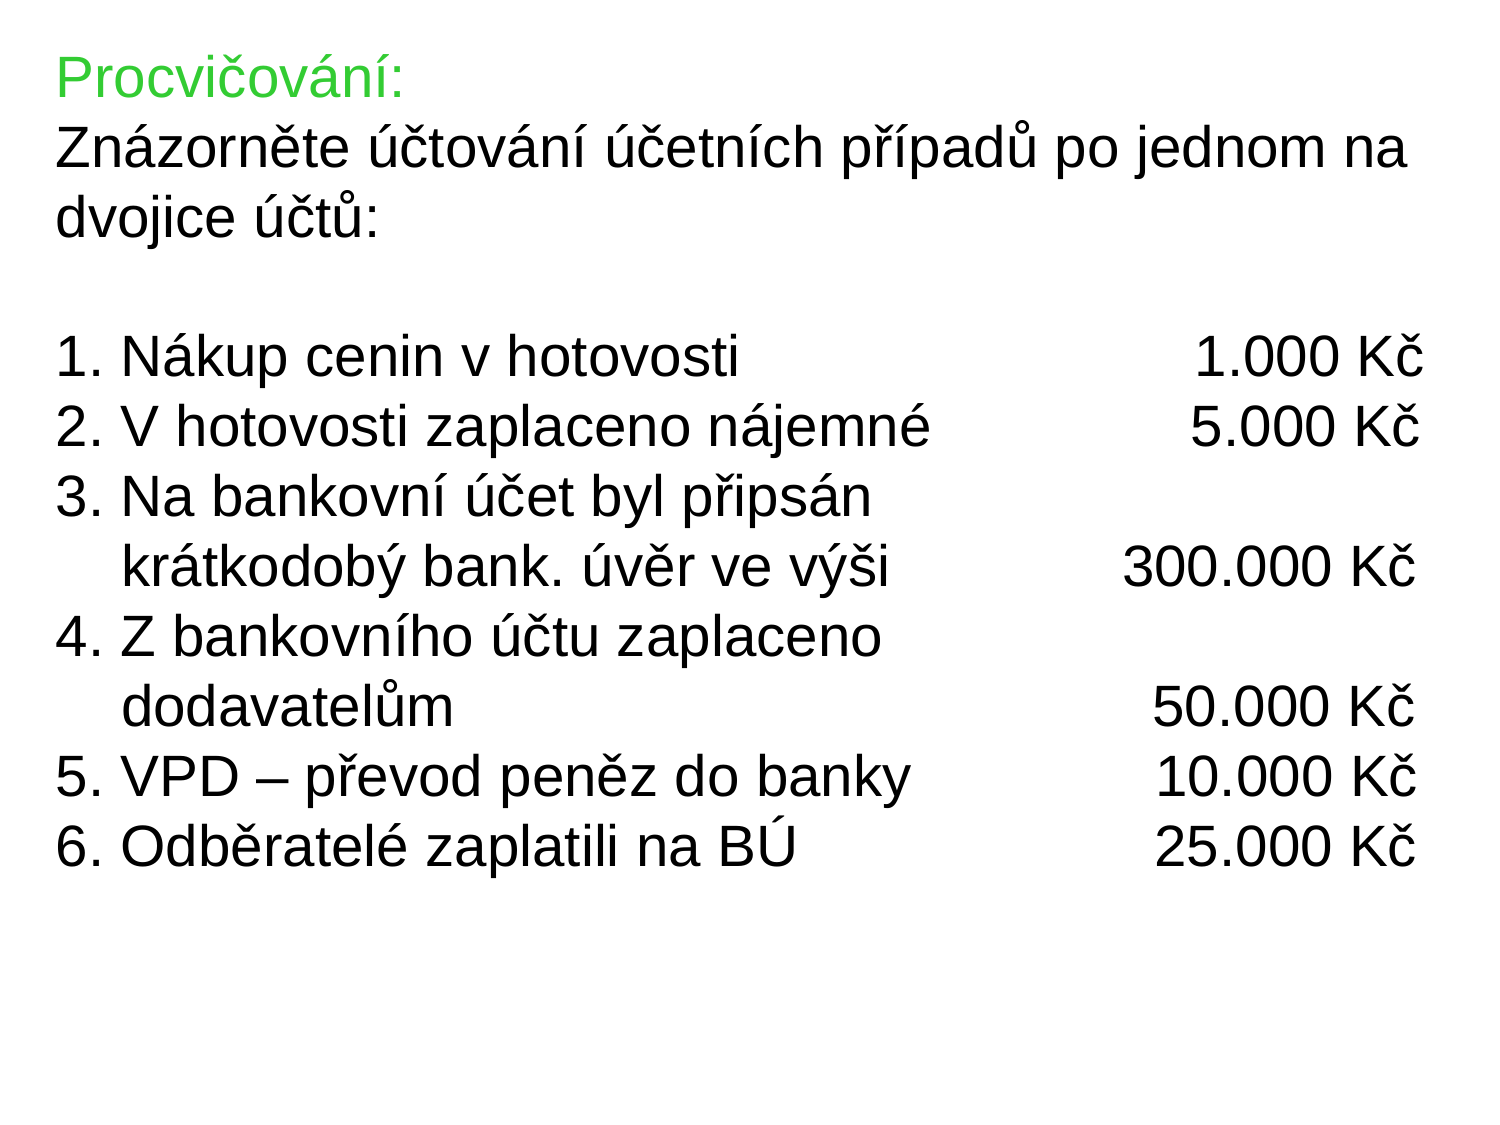

Procvičování:
Znázorněte účtování účetních případů po jednom na dvojice účtů:
 Nákup cenin v hotovosti 1.000 Kč
2. V hotovosti zaplaceno nájemné 5.000 Kč
3. Na bankovní účet byl připsán
 krátkodobý bank. úvěr ve výši 		 300.000 Kč 4. Z bankovního účtu zaplaceno
 dodavatelům 50.000 Kč
5. VPD – převod peněz do banky 10.000 Kč
6. Odběratelé zaplatili na BÚ			 25.000 Kč